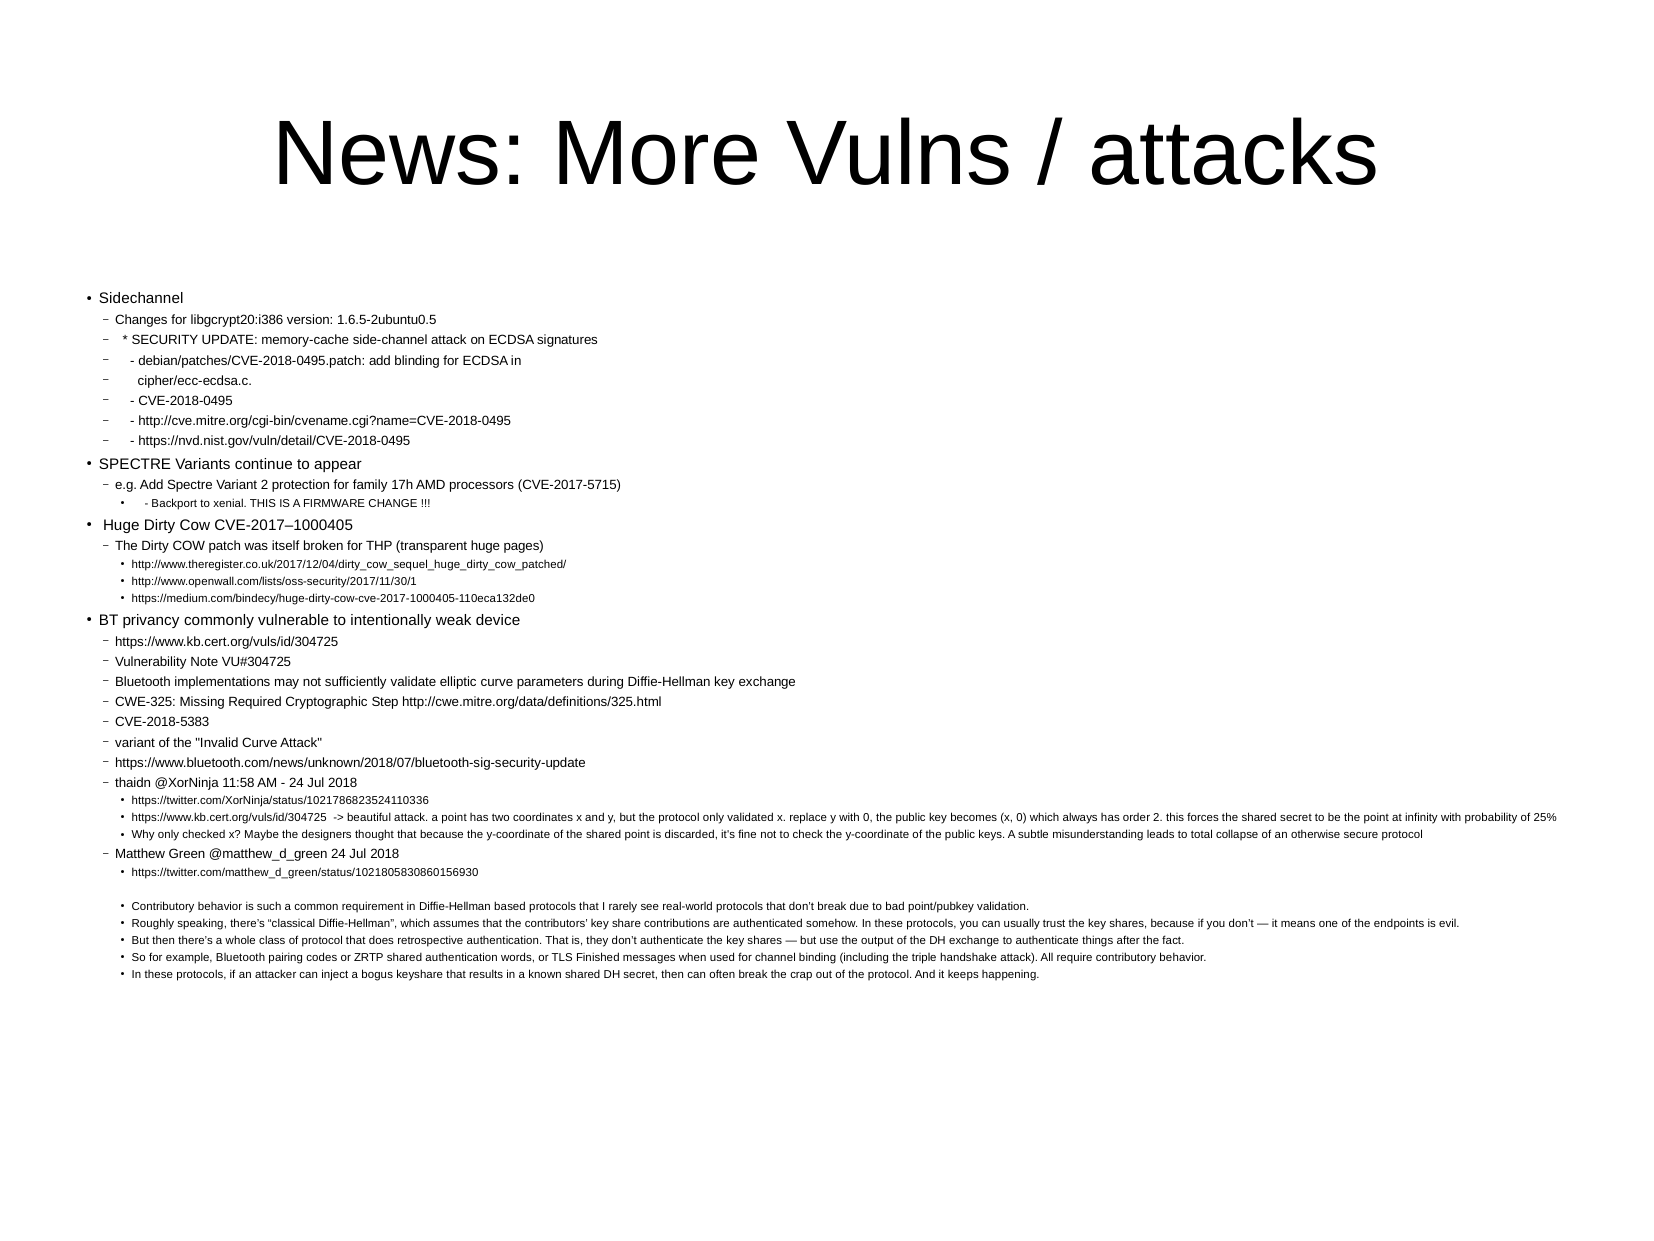

# News: More Vulns / attacks
Sidechannel
Changes for libgcrypt20:i386 version: 1.6.5-2ubuntu0.5
 * SECURITY UPDATE: memory-cache side-channel attack on ECDSA signatures
 - debian/patches/CVE-2018-0495.patch: add blinding for ECDSA in
 cipher/ecc-ecdsa.c.
 - CVE-2018-0495
 - http://cve.mitre.org/cgi-bin/cvename.cgi?name=CVE-2018-0495
 - https://nvd.nist.gov/vuln/detail/CVE-2018-0495
SPECTRE Variants continue to appear
e.g. Add Spectre Variant 2 protection for family 17h AMD processors (CVE-2017-5715)
 - Backport to xenial. THIS IS A FIRMWARE CHANGE !!!
 Huge Dirty Cow CVE-2017–1000405
The Dirty COW patch was itself broken for THP (transparent huge pages)
http://www.theregister.co.uk/2017/12/04/dirty_cow_sequel_huge_dirty_cow_patched/
http://www.openwall.com/lists/oss-security/2017/11/30/1
https://medium.com/bindecy/huge-dirty-cow-cve-2017-1000405-110eca132de0
BT privancy commonly vulnerable to intentionally weak device
https://www.kb.cert.org/vuls/id/304725
Vulnerability Note VU#304725
Bluetooth implementations may not sufficiently validate elliptic curve parameters during Diffie-Hellman key exchange
CWE-325: Missing Required Cryptographic Step http://cwe.mitre.org/data/definitions/325.html
CVE-2018-5383
variant of the "Invalid Curve Attack"
https://www.bluetooth.com/news/unknown/2018/07/bluetooth-sig-security-update
thaidn @XorNinja 11:58 AM - 24 Jul 2018
https://twitter.com/XorNinja/status/1021786823524110336
https://www.kb.cert.org/vuls/id/304725 -> beautiful attack. a point has two coordinates x and y, but the protocol only validated x. replace y with 0, the public key becomes (x, 0) which always has order 2. this forces the shared secret to be the point at infinity with probability of 25%
Why only checked x? Maybe the designers thought that because the y-coordinate of the shared point is discarded, it's fine not to check the y-coordinate of the public keys. A subtle misunderstanding leads to total collapse of an otherwise secure protocol
Matthew Green @matthew_d_green 24 Jul 2018
https://twitter.com/matthew_d_green/status/1021805830860156930
Contributory behavior is such a common requirement in Diffie-Hellman based protocols that I rarely see real-world protocols that don’t break due to bad point/pubkey validation.
Roughly speaking, there’s “classical Diffie-Hellman”, which assumes that the contributors’ key share contributions are authenticated somehow. In these protocols, you can usually trust the key shares, because if you don’t — it means one of the endpoints is evil.
But then there’s a whole class of protocol that does retrospective authentication. That is, they don’t authenticate the key shares — but use the output of the DH exchange to authenticate things after the fact.
So for example, Bluetooth pairing codes or ZRTP shared authentication words, or TLS Finished messages when used for channel binding (including the triple handshake attack). All require contributory behavior.
In these protocols, if an attacker can inject a bogus keyshare that results in a known shared DH secret, then can often break the crap out of the protocol. And it keeps happening.